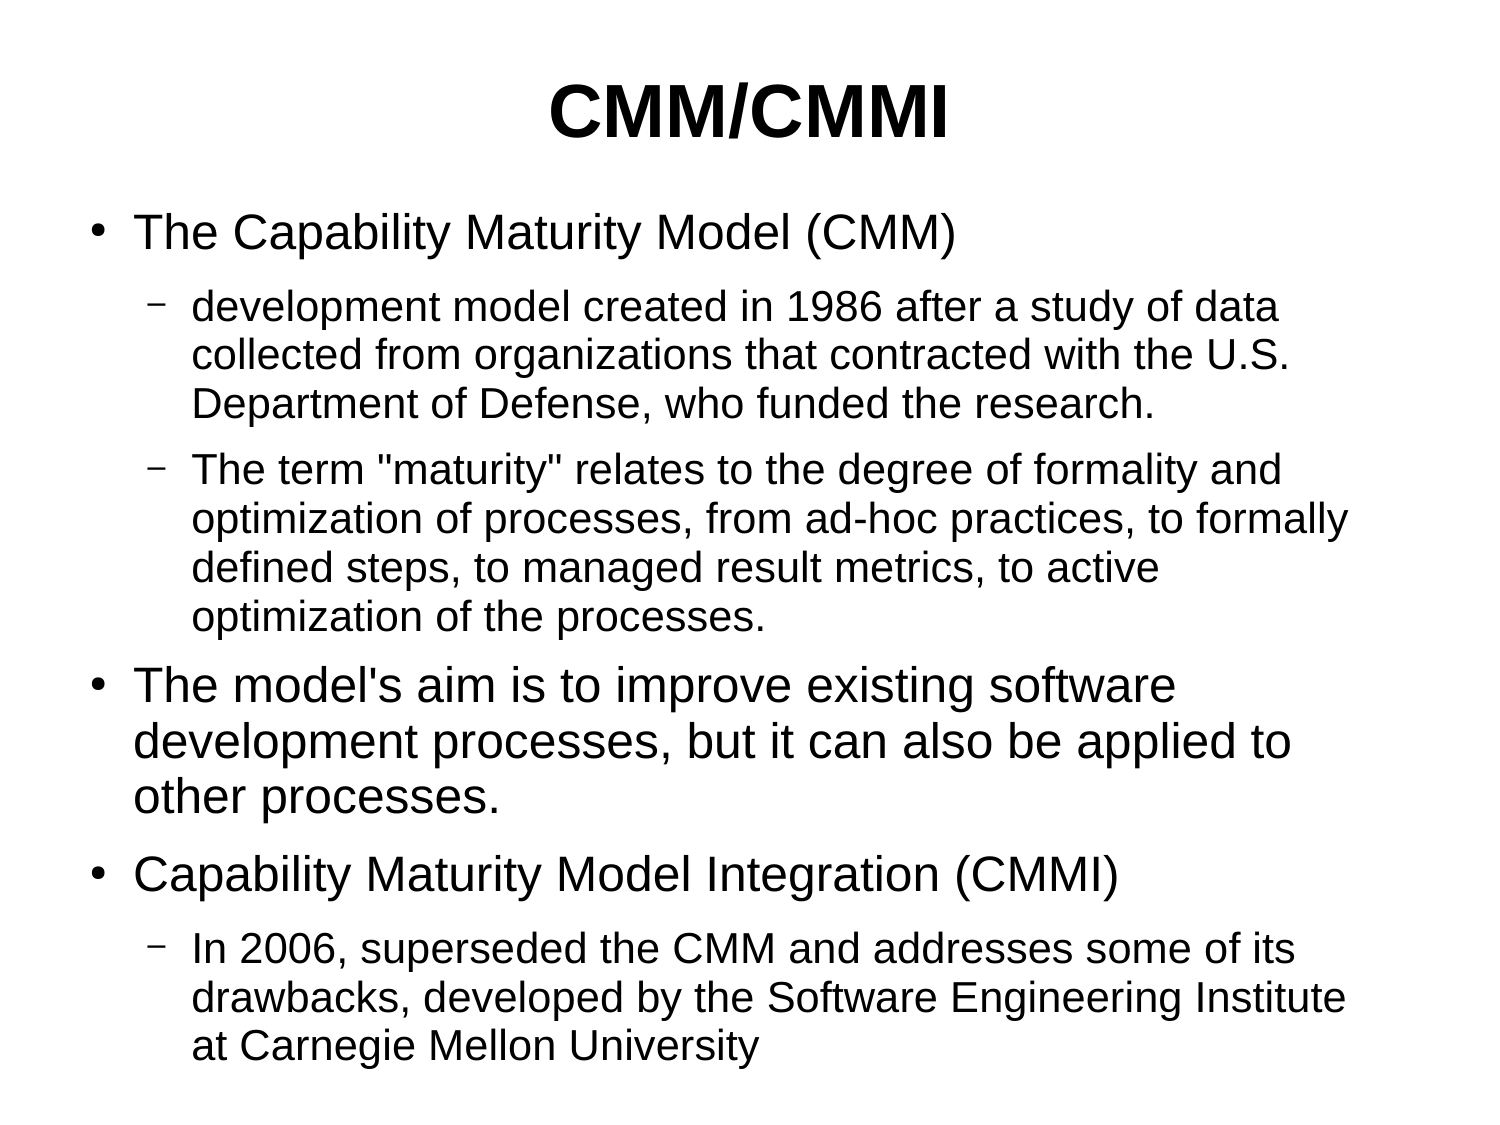

# CMM/CMMI
The Capability Maturity Model (CMM)
development model created in 1986 after a study of data collected from organizations that contracted with the U.S. Department of Defense, who funded the research.
The term "maturity" relates to the degree of formality and optimization of processes, from ad-hoc practices, to formally defined steps, to managed result metrics, to active optimization of the processes.
The model's aim is to improve existing software development processes, but it can also be applied to other processes.
Capability Maturity Model Integration (CMMI)
In 2006, superseded the CMM and addresses some of its drawbacks, developed by the Software Engineering Institute at Carnegie Mellon University